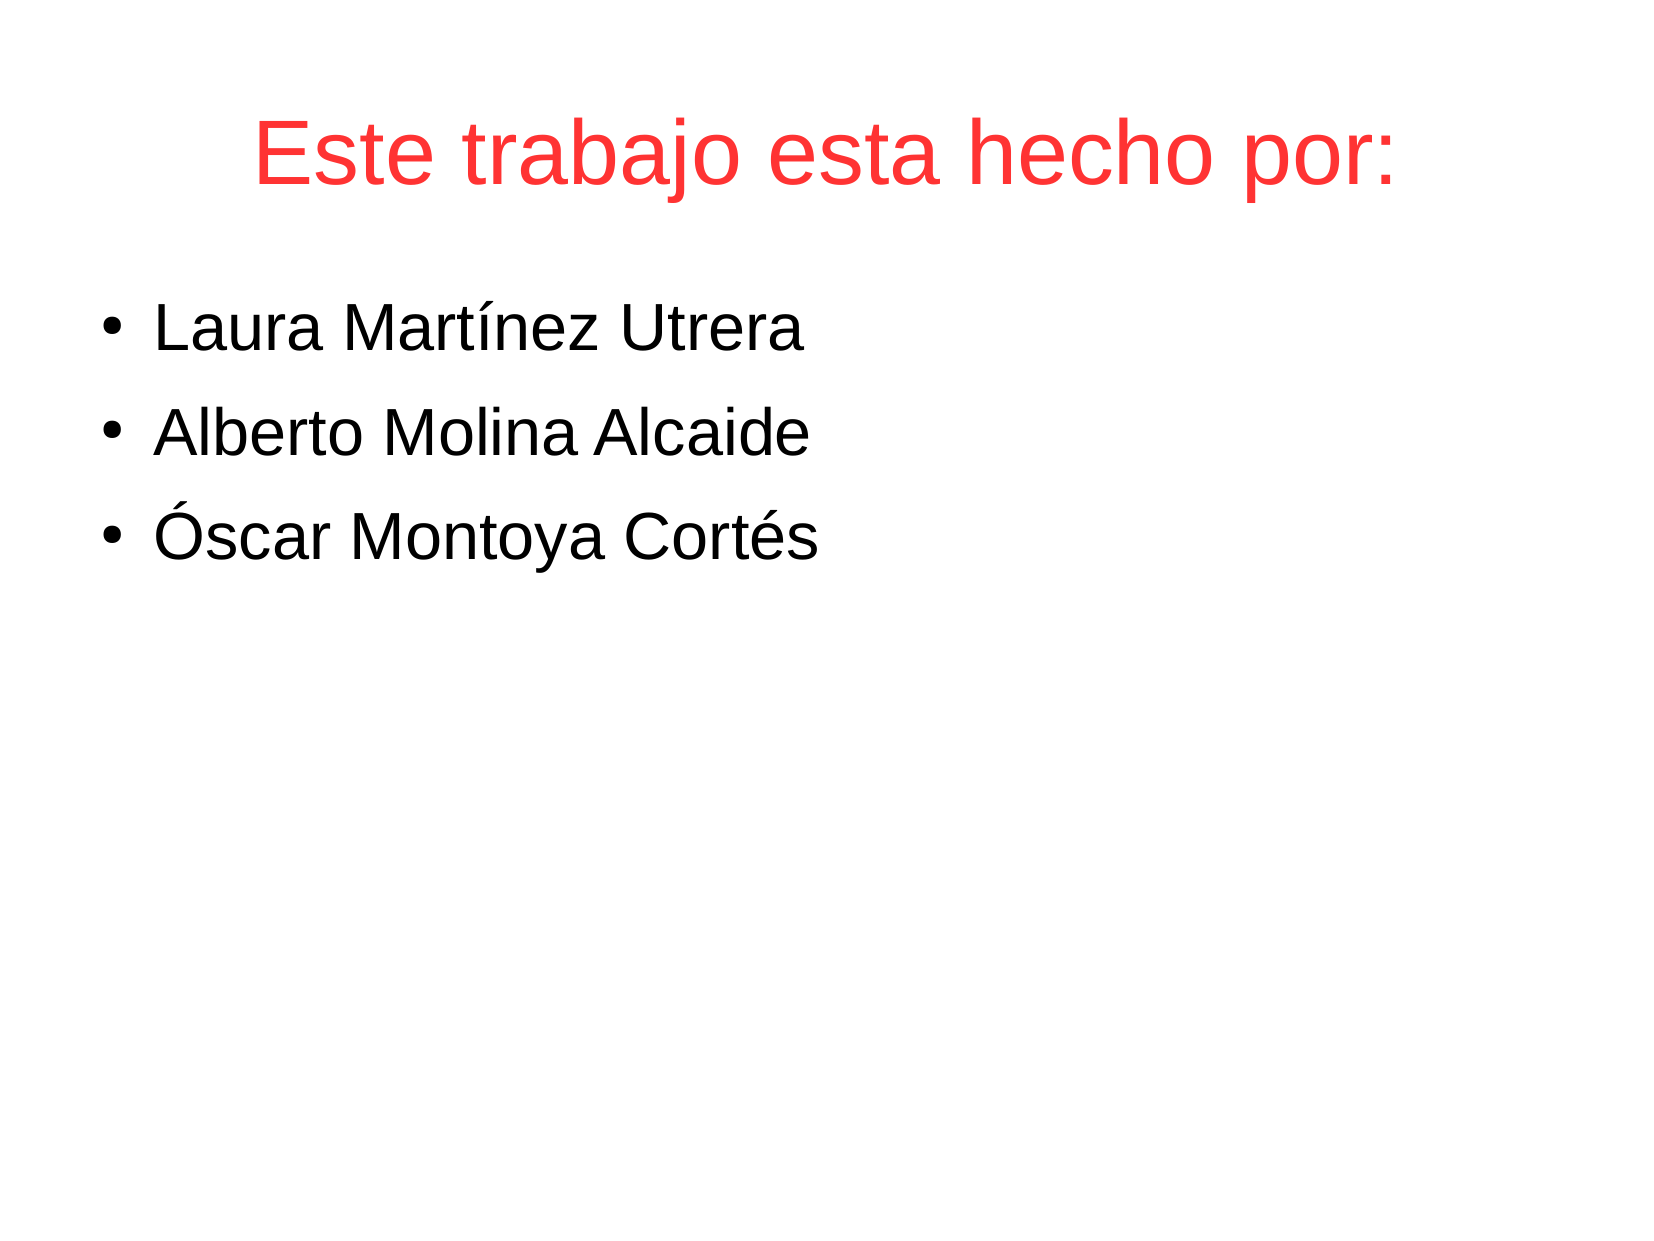

# Este trabajo esta hecho por:
Laura Martínez Utrera
Alberto Molina Alcaide
Óscar Montoya Cortés